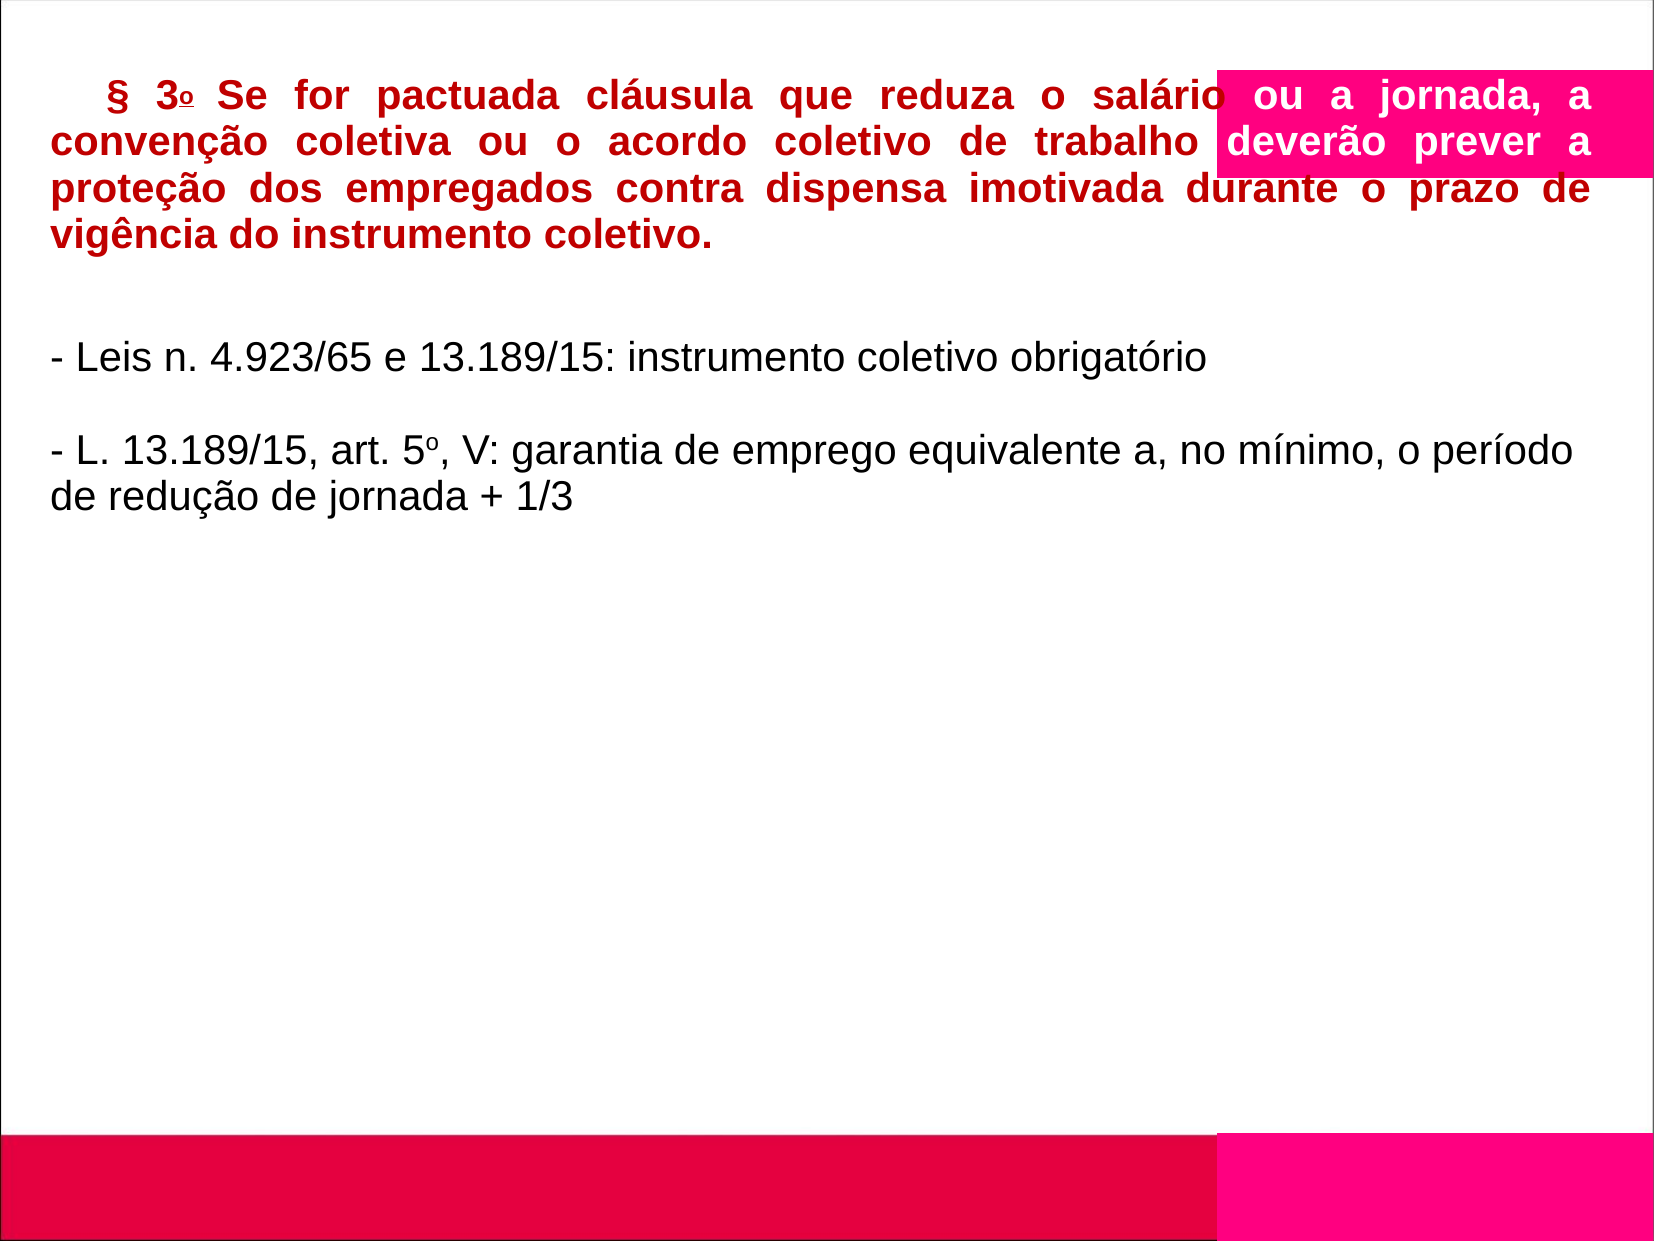

§ 3o  Se for pactuada cláusula que reduza o salário ou a jornada, a convenção coletiva ou o acordo coletivo de trabalho deverão prever a proteção dos empregados contra dispensa imotivada durante o prazo de vigência do instrumento coletivo.
- Leis n. 4.923/65 e 13.189/15: instrumento coletivo obrigatório
- L. 13.189/15, art. 5o, V: garantia de emprego equivalente a, no mínimo, o período de redução de jornada + 1/3